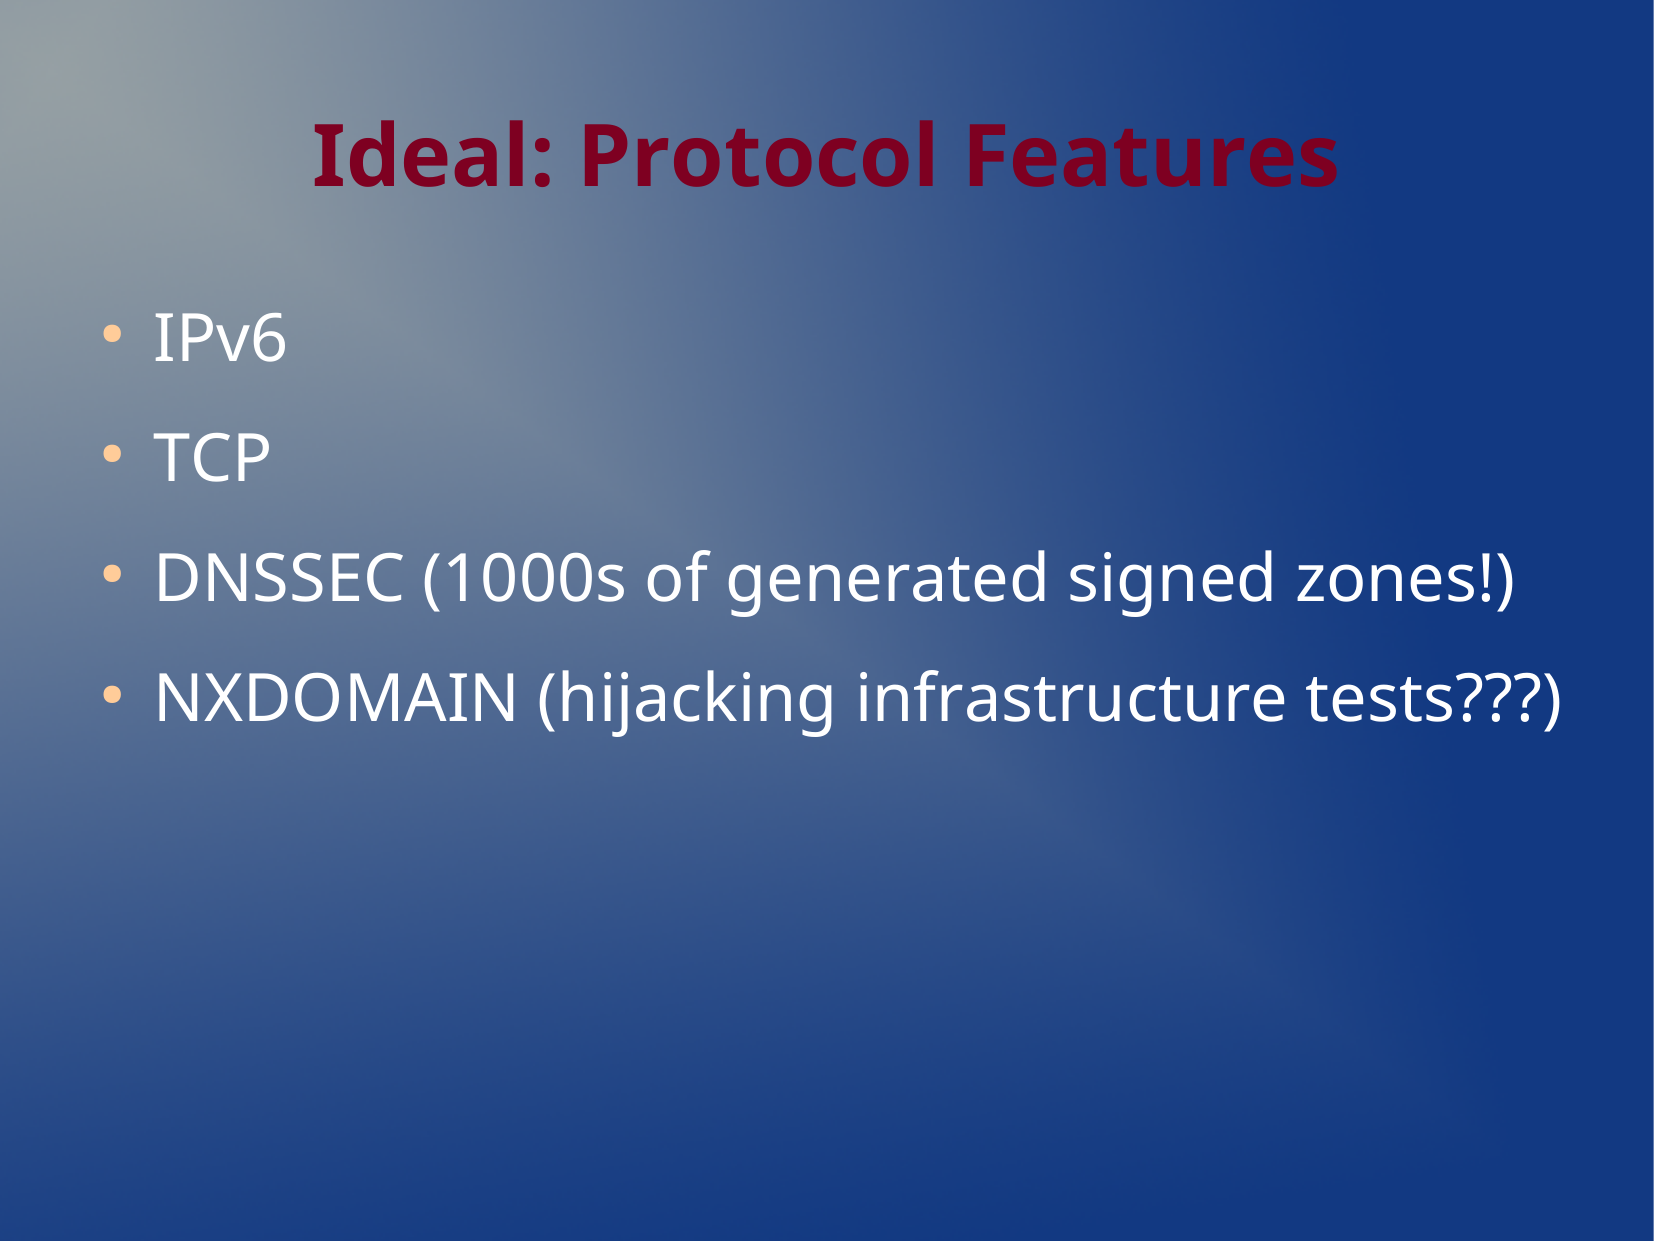

# Ideal: Protocol Features
IPv6
TCP
DNSSEC (1000s of generated signed zones!)
NXDOMAIN (hijacking infrastructure tests???)